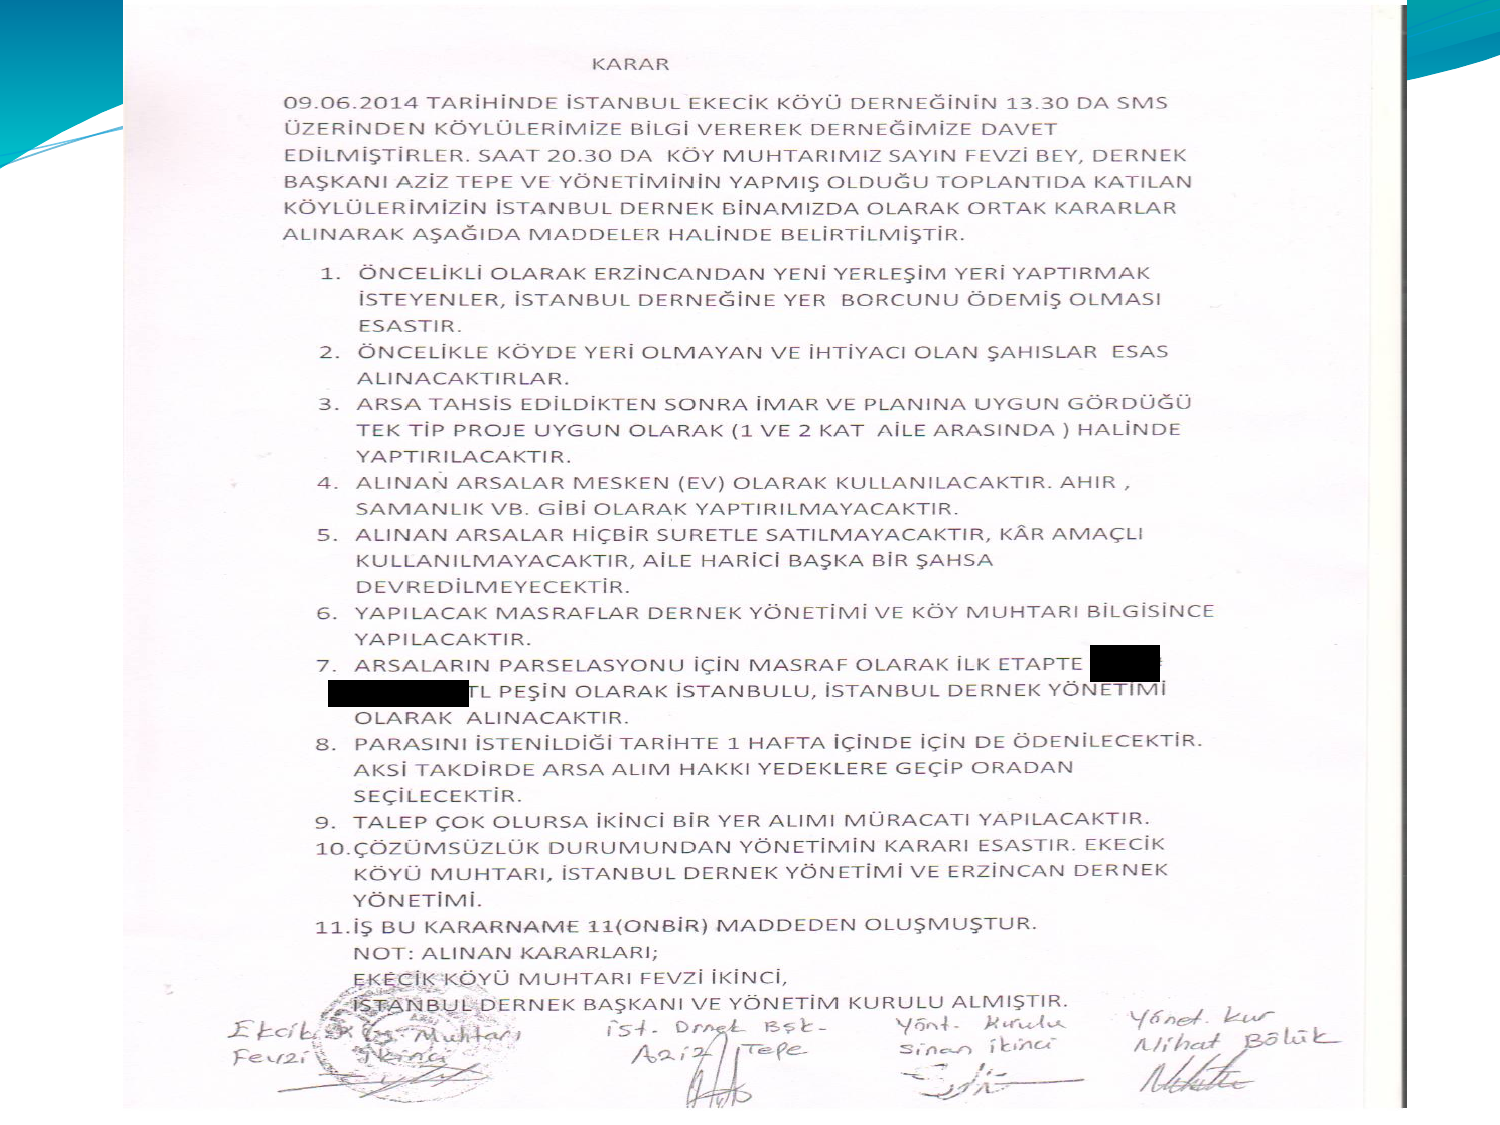

| 550 |
| --- |
| (BEŞYÜZ ELLİ) |
| --- |